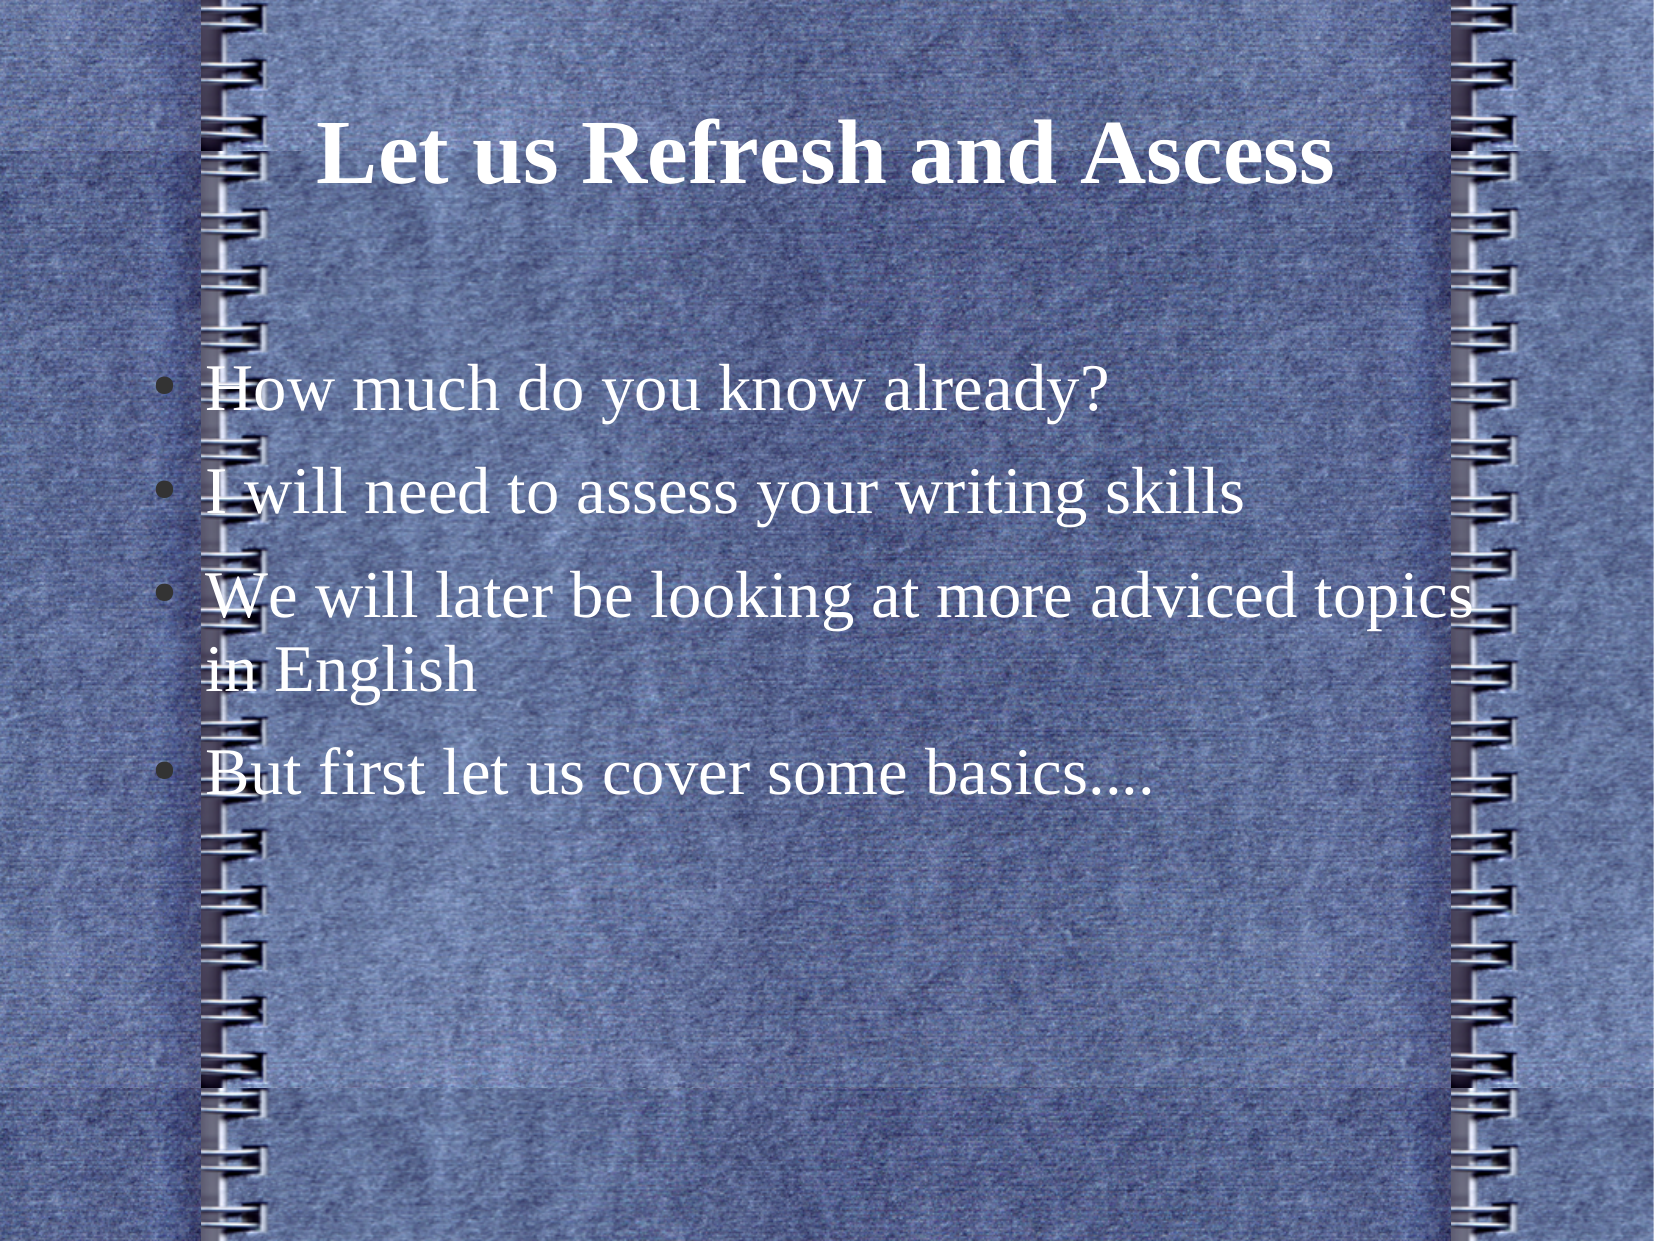

# Let us Refresh and Ascess
How much do you know already?
I will need to assess your writing skills
We will later be looking at more adviced topics in English
But first let us cover some basics....